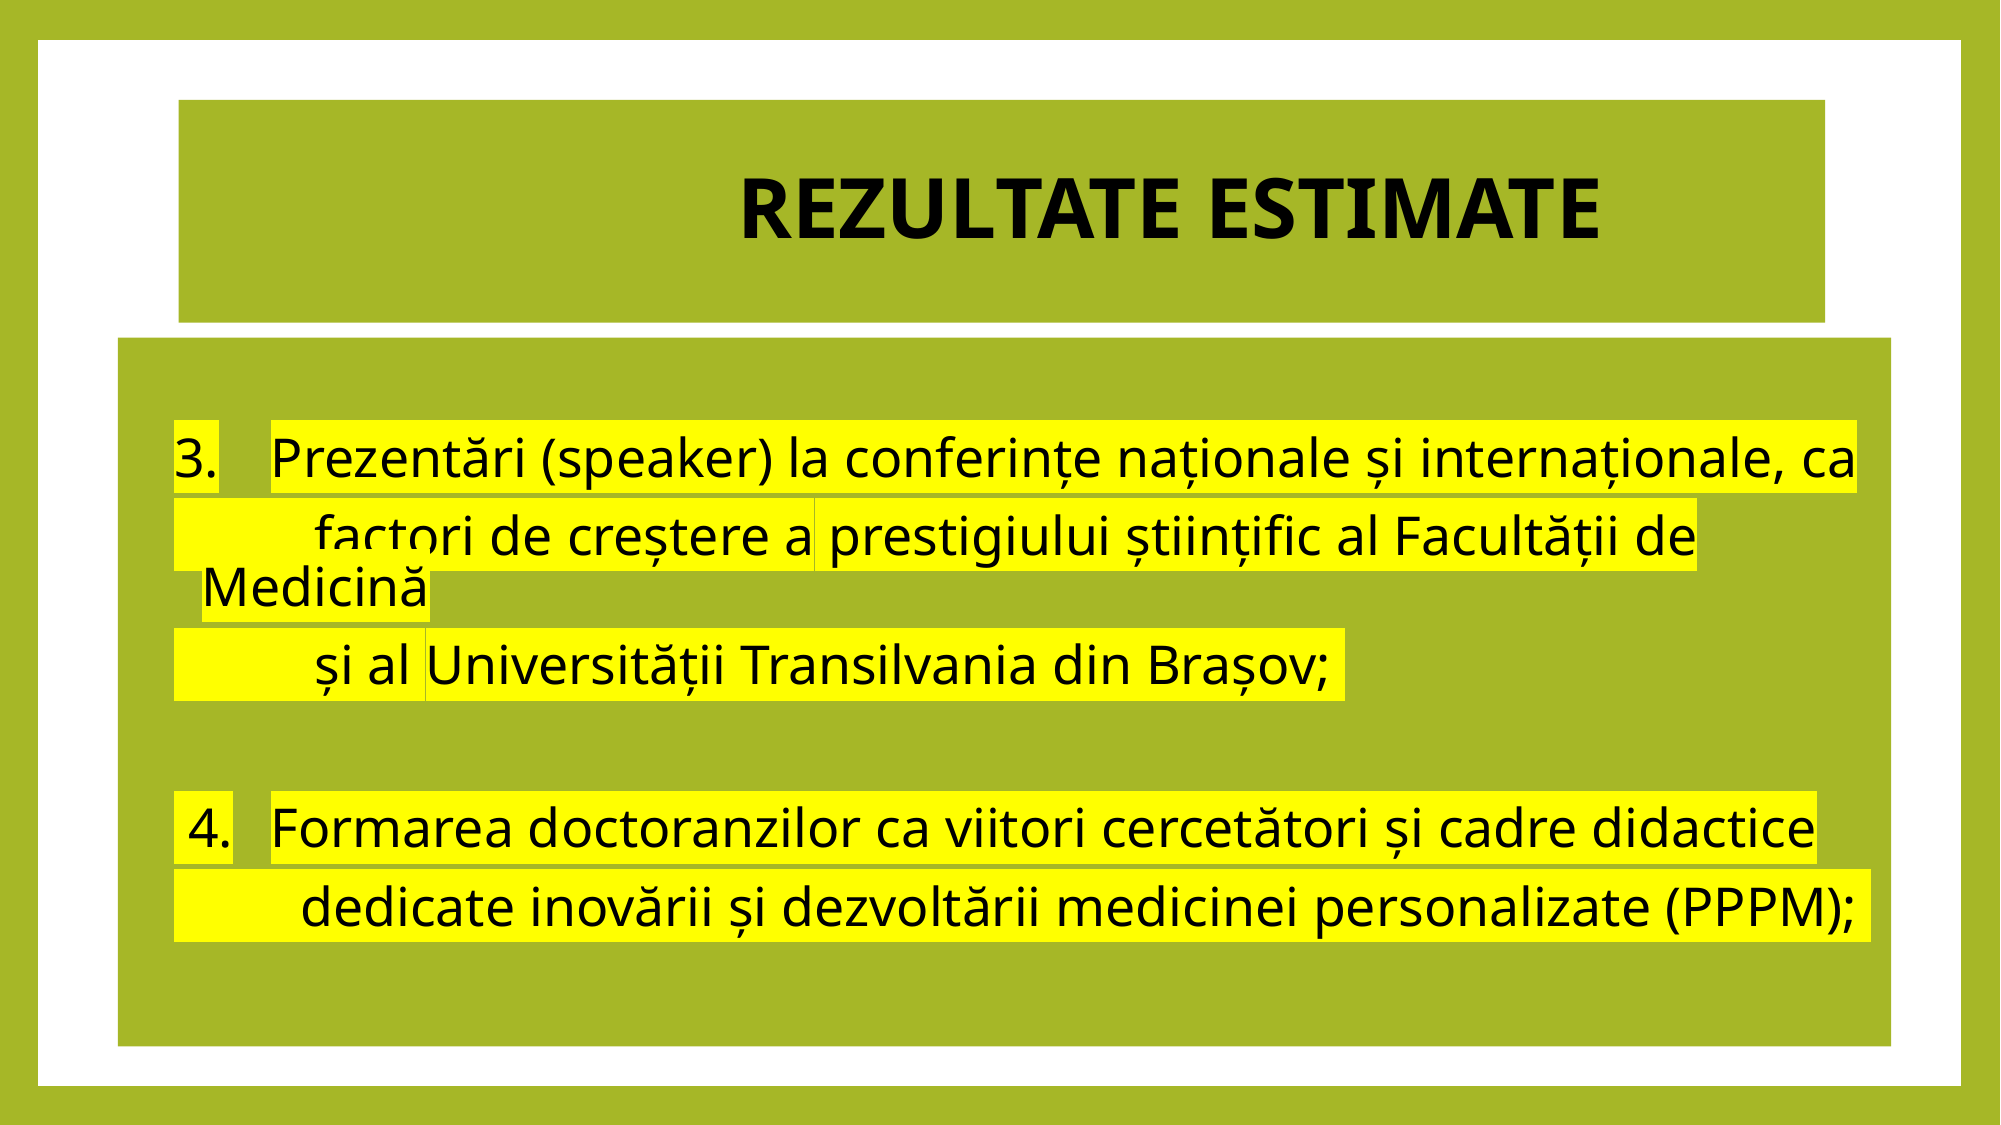

# REZULTATE ESTIMATE
3.	Prezentări (speaker) la conferințe naționale și internaționale, ca
 factori de creștere a prestigiului științific al Facultății de Medicină
 și al Universității Transilvania din Brașov;
 4.	Formarea doctoranzilor ca viitori cercetători și cadre didactice
 dedicate inovării și dezvoltării medicinei personalizate (PPPM);